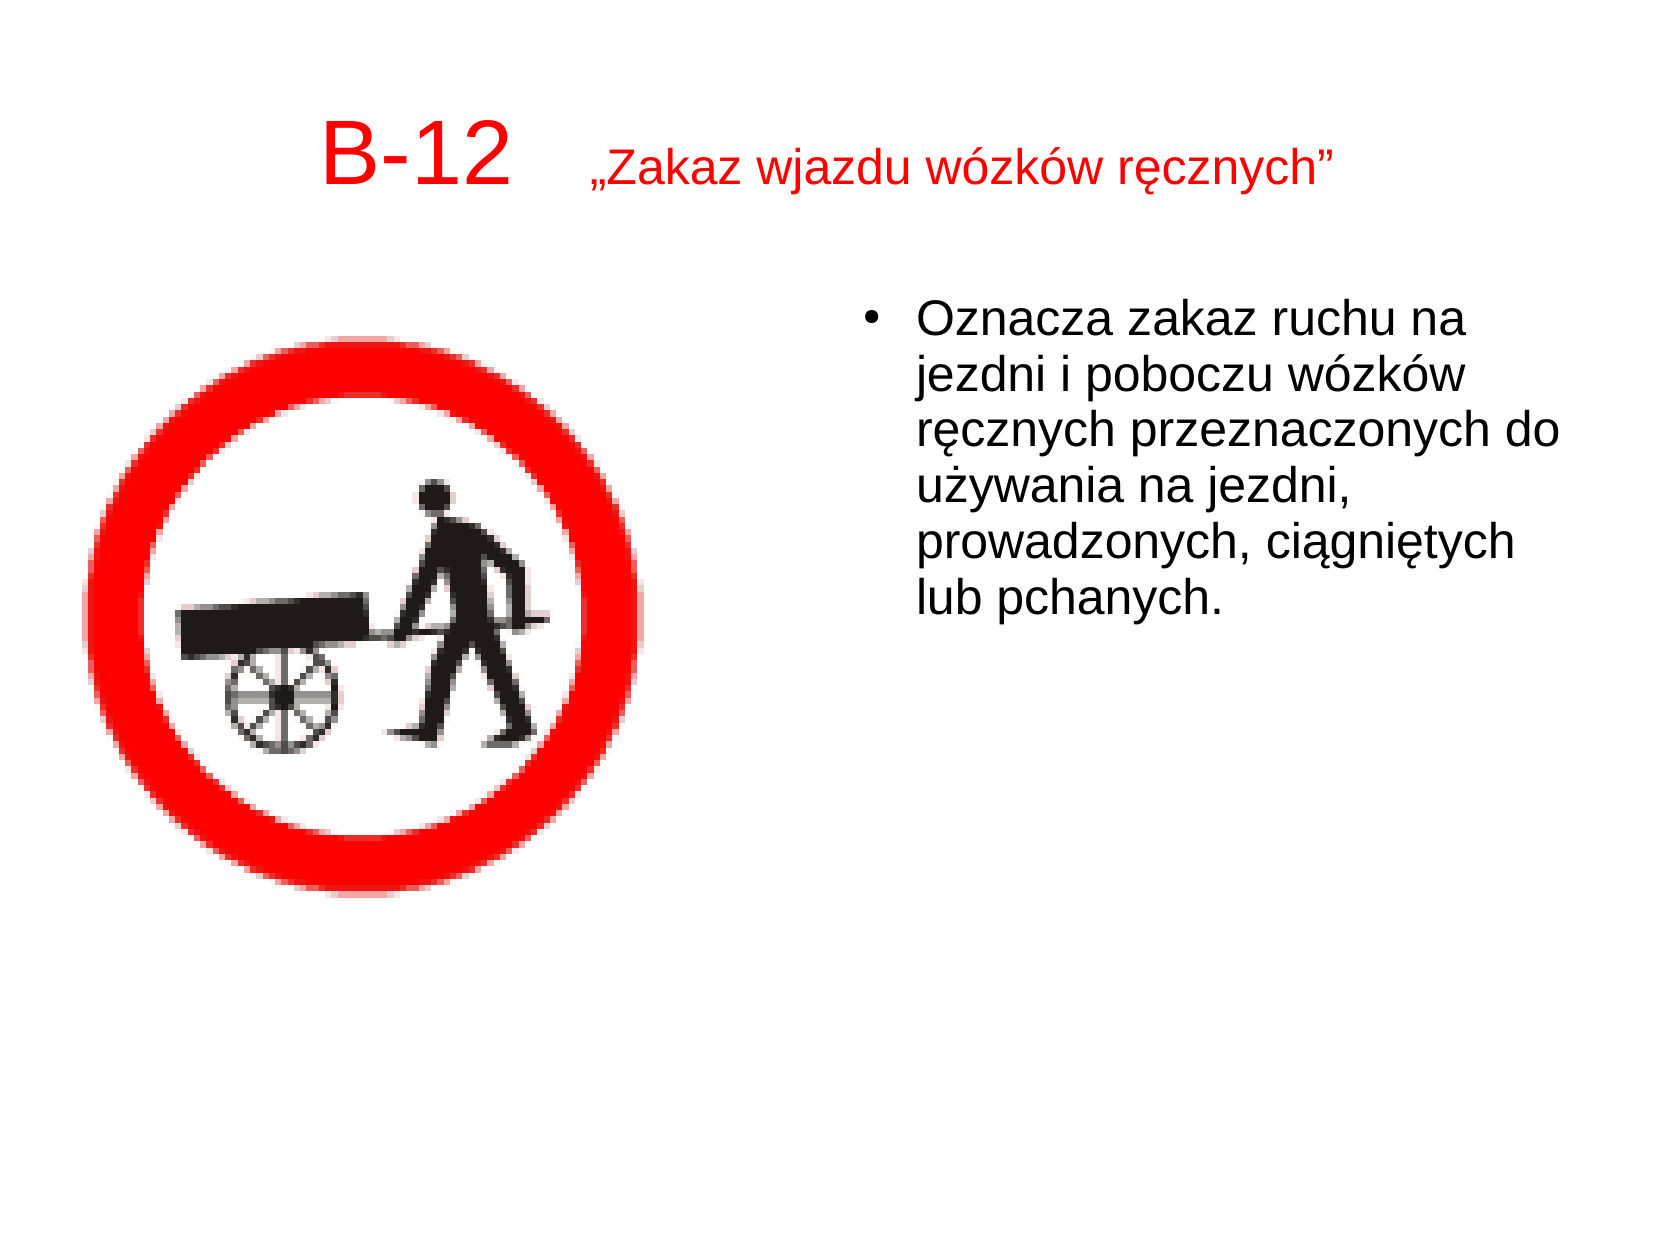

# B-12 „Zakaz wjazdu wózków ręcznych”
Oznacza zakaz ruchu na jezdni i poboczu wózków ręcznych przeznaczonych do używania na jezdni, prowadzonych, ciągniętych lub pchanych.